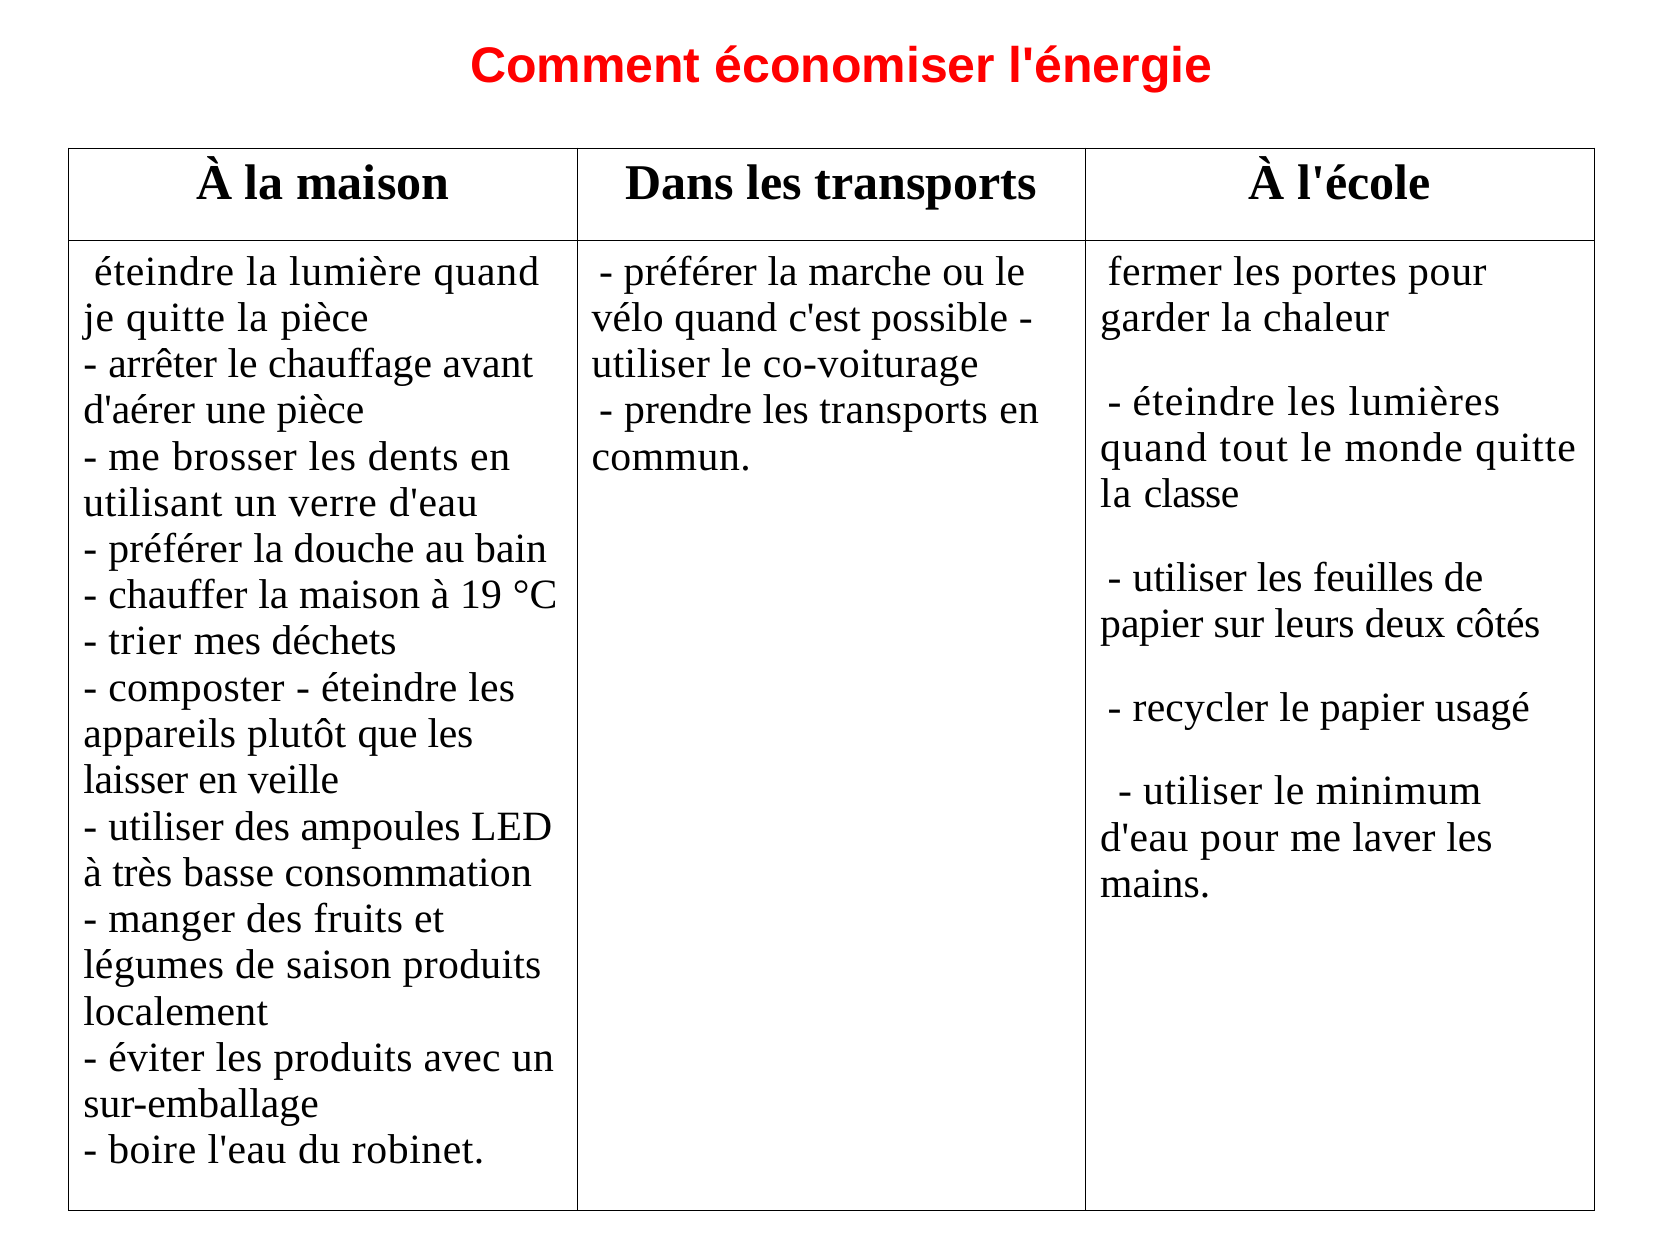

Comment économiser l'énergie
| À la maison | Dans les transports | À l'école |
| --- | --- | --- |
| éteindre la lumière quand je quitte la pièce - arrêter le chauffage avant d'aérer une pièce - me brosser les dents en utilisant un verre d'eau - préférer la douche au bain - chauffer la maison à 19 °C - trier mes déchets - composter - éteindre les appareils plutôt que les laisser en veille - utiliser des ampoules LED à très basse consommation - manger des fruits et légumes de saison produits localement - éviter les produits avec un sur-emballage - boire l'eau du robinet. | - préférer la marche ou le vélo quand c'est possible - utiliser le co-voiturage - prendre les transports en commun. | fermer les portes pour garder la chaleur - éteindre les lumières quand tout le monde quitte la classe - utiliser les feuilles de papier sur leurs deux côtés - recycler le papier usagé - utiliser le minimum d'eau pour me laver les mains. |